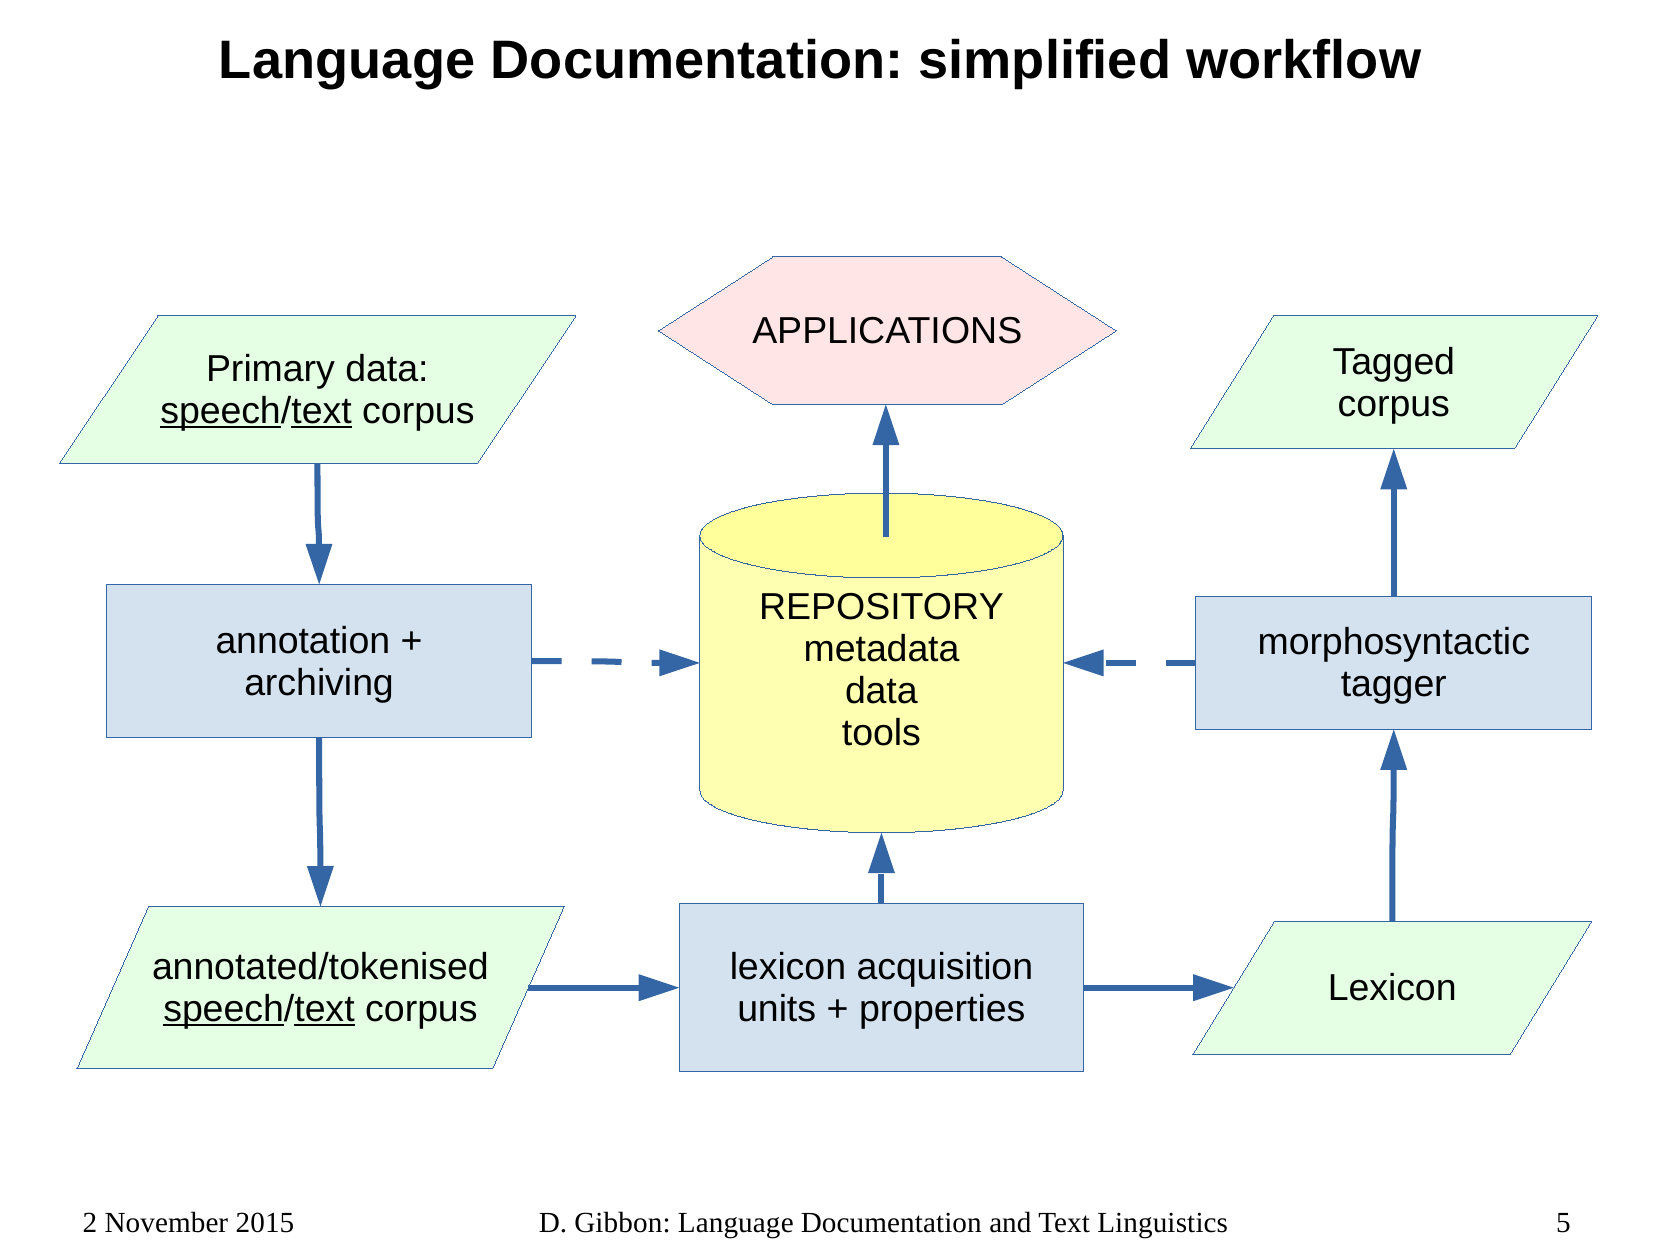

# Language Documentation: simplified workflow
APPLICATIONS
Primary data:
speech/text corpus
Tagged
corpus
REPOSITORY
metadata
data
tools
annotation +
archiving
morphosyntactic
tagger
lexicon acquisition
units + properties
annotated/tokenised
speech/text corpus
Lexicon
2 November 2015
D. Gibbon: Language Documentation and Text Linguistics
5